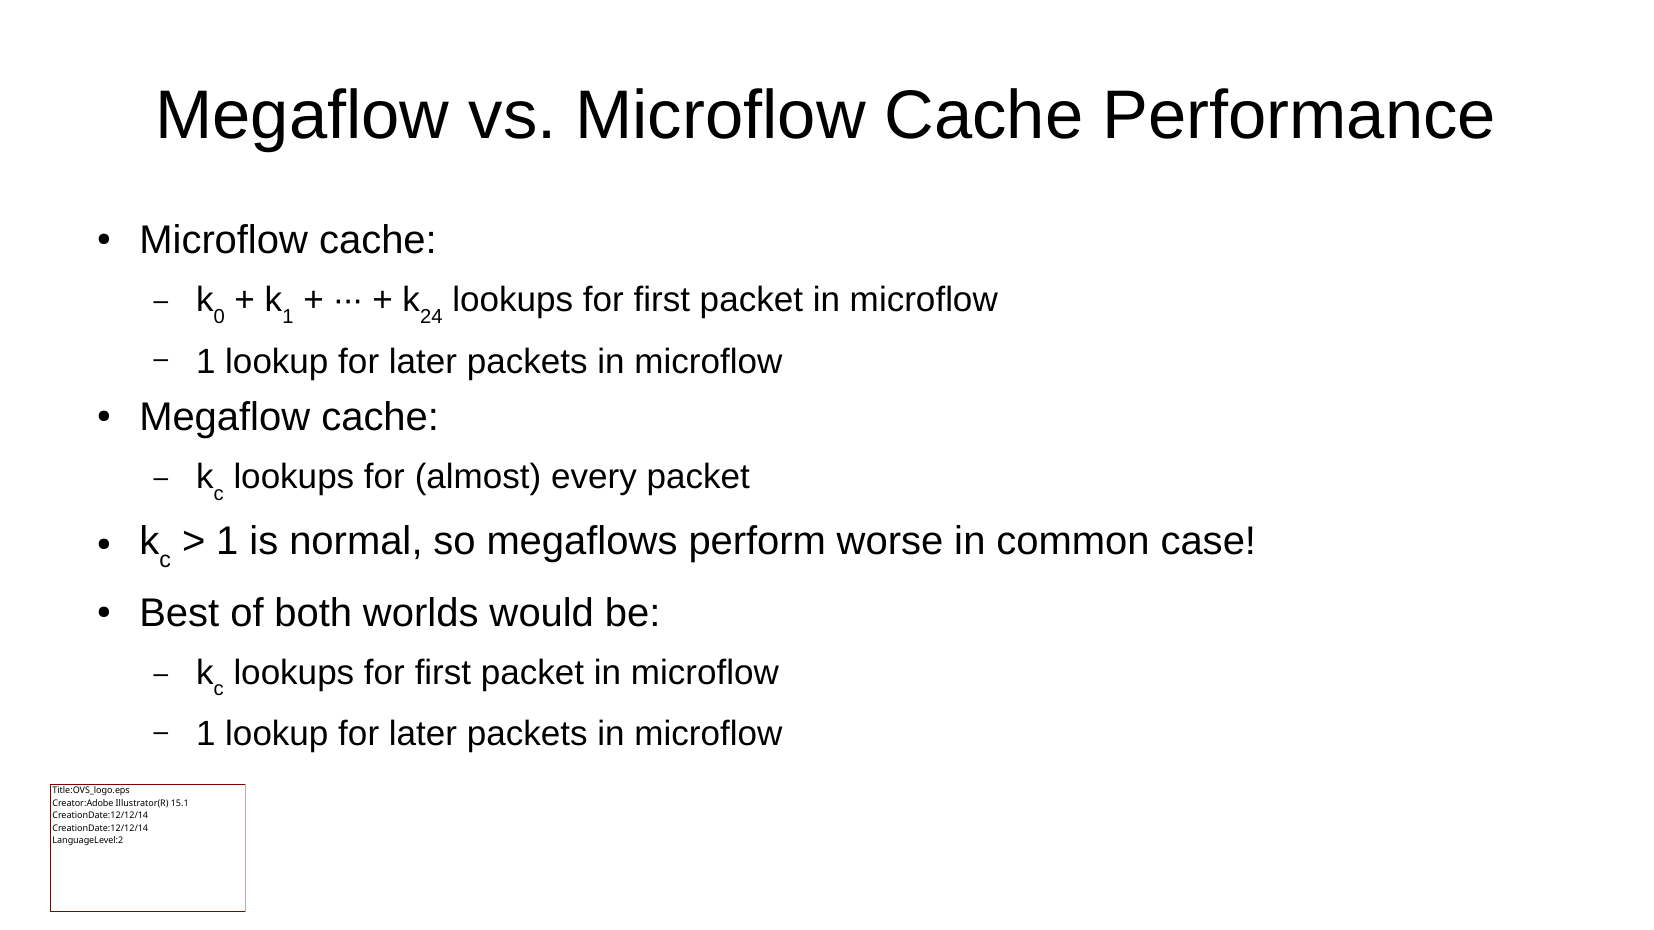

# Megaflow vs. Microflow Cache Performance
Microflow cache:
k0 + k1 + ∙∙∙ + k24 lookups for first packet in microflow
1 lookup for later packets in microflow
Megaflow cache:
kc lookups for (almost) every packet
kc > 1 is normal, so megaflows perform worse in common case!
Best of both worlds would be:
kc lookups for first packet in microflow
1 lookup for later packets in microflow